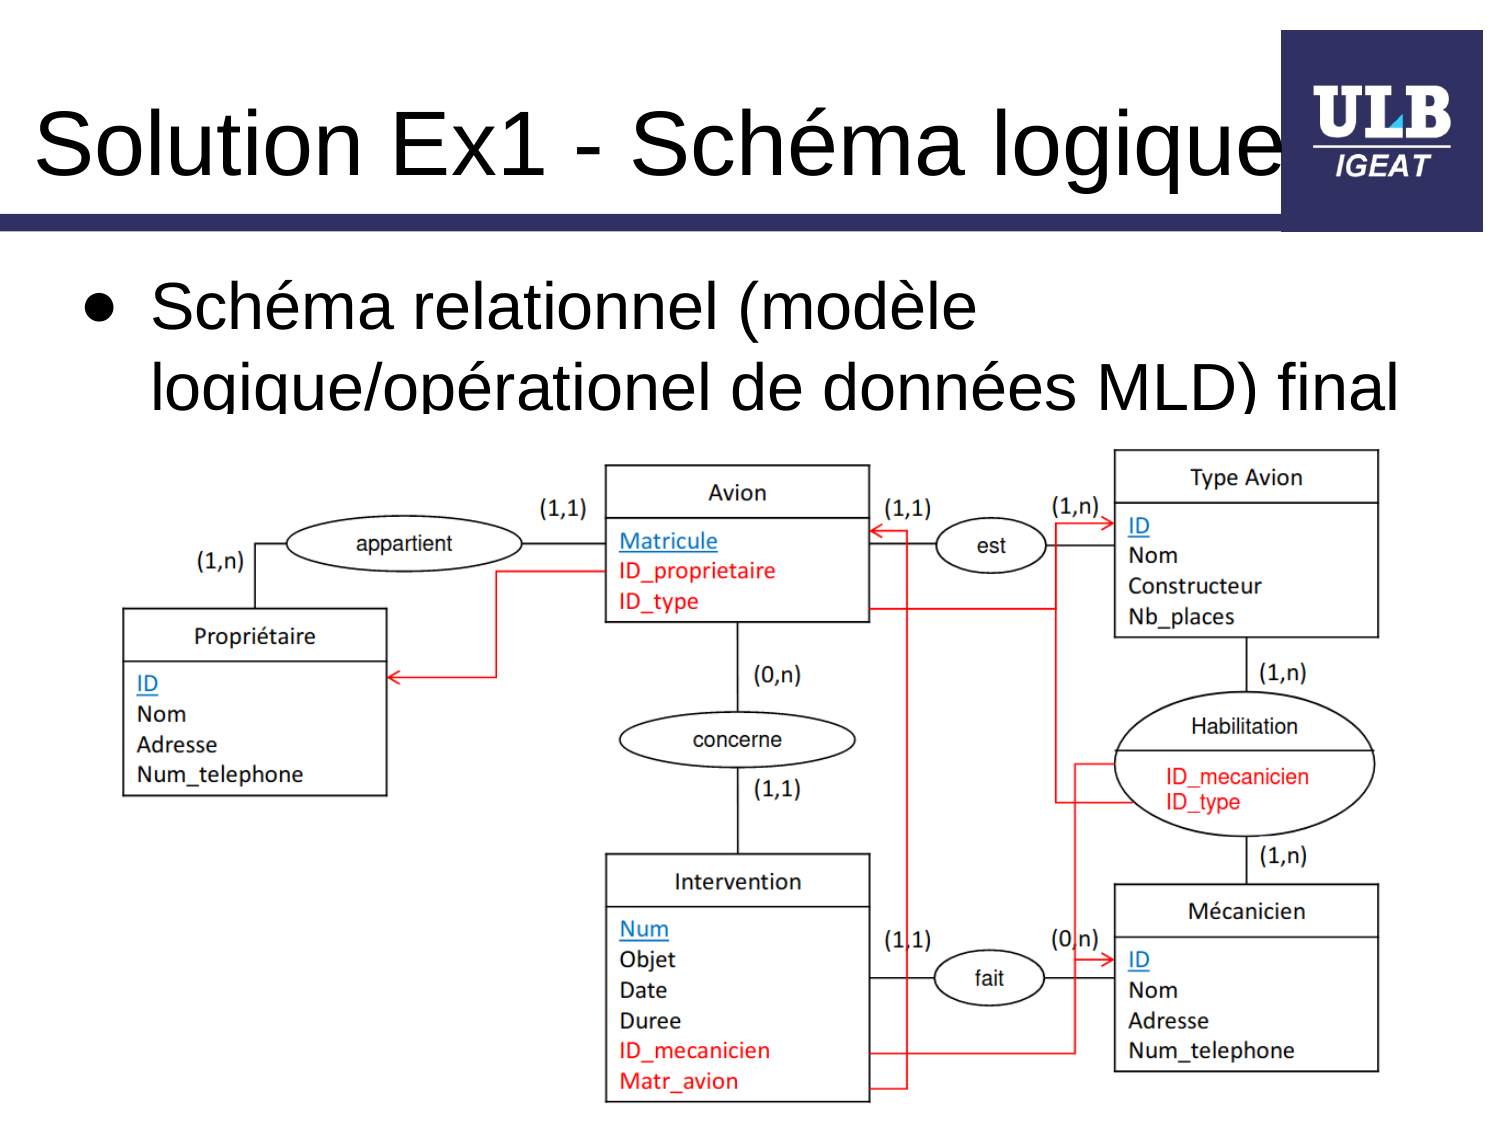

# Solution Ex1 - Schéma logique
Schéma relationnel (modèle logique/opérationel de données MLD) final